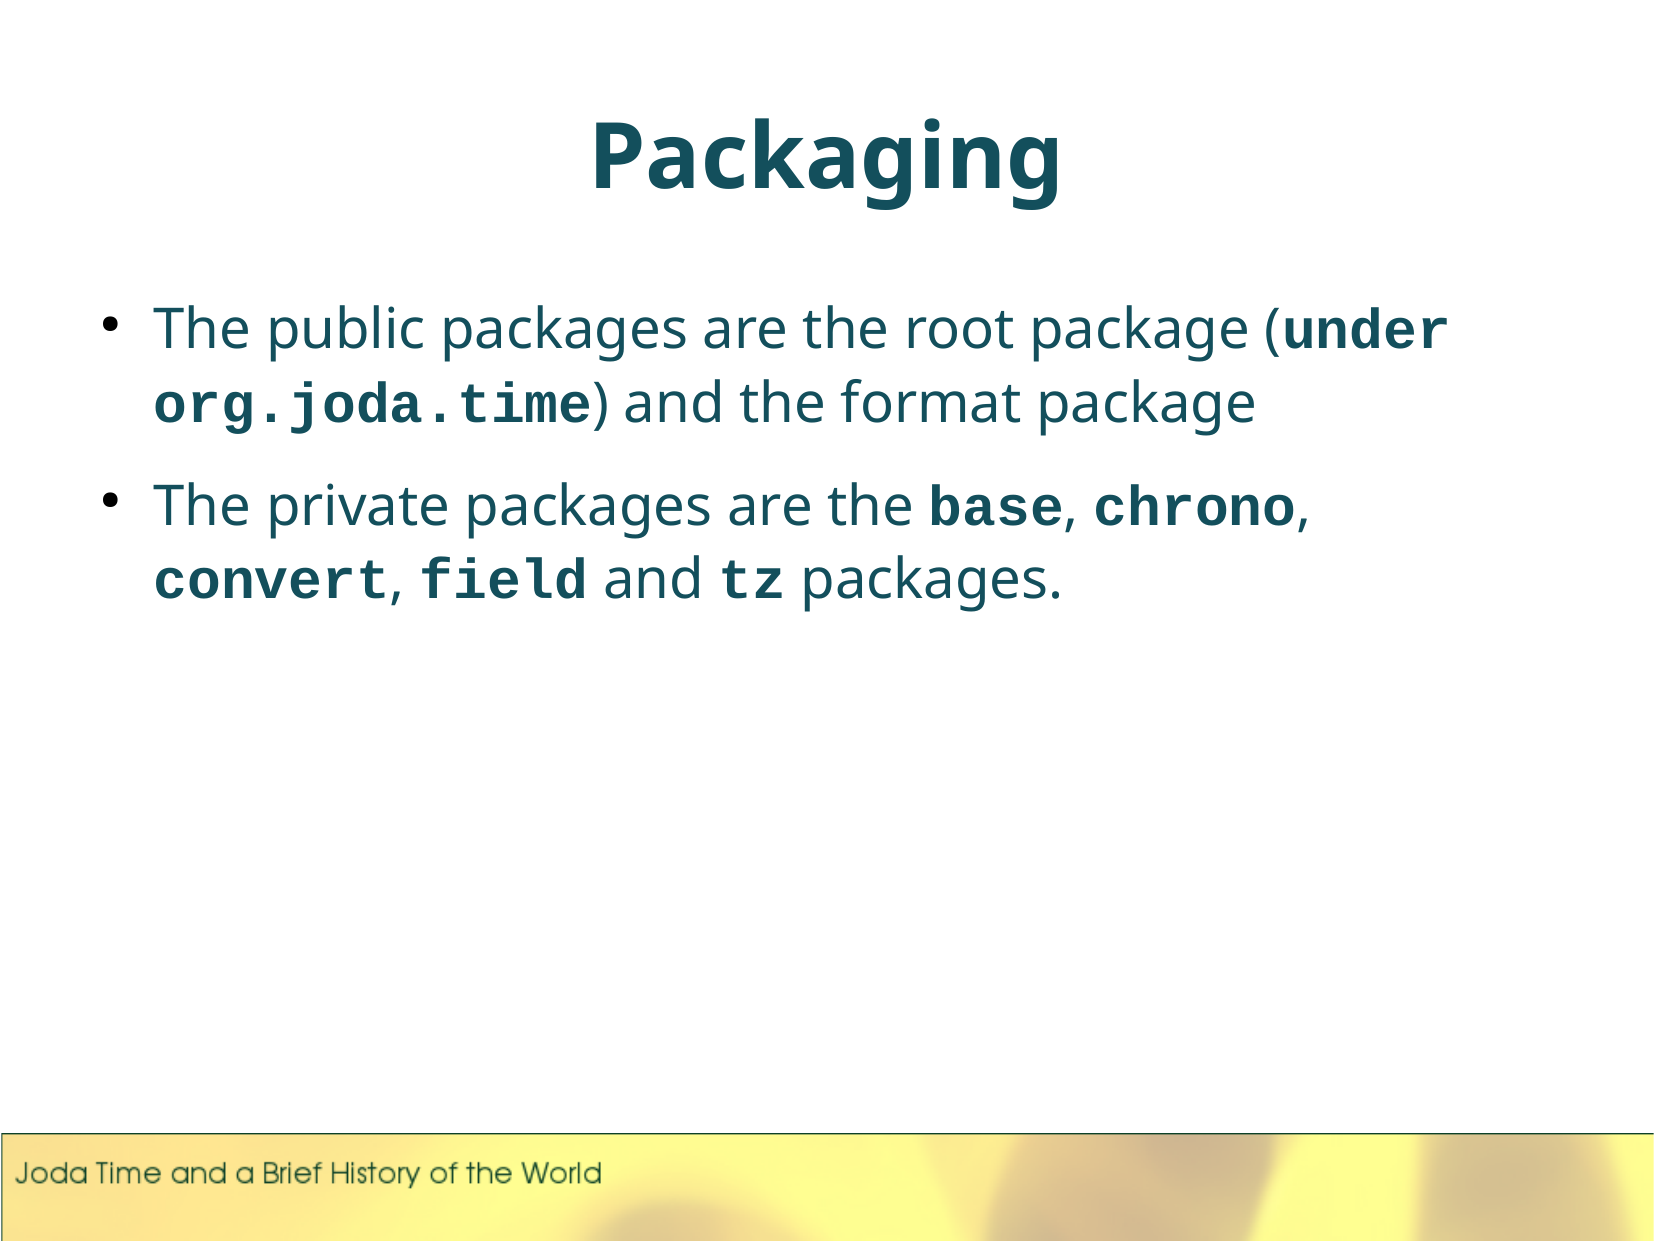

# Packaging
The public packages are the root package (under org.joda.time) and the format package
The private packages are the base, chrono, convert, field and tz packages.